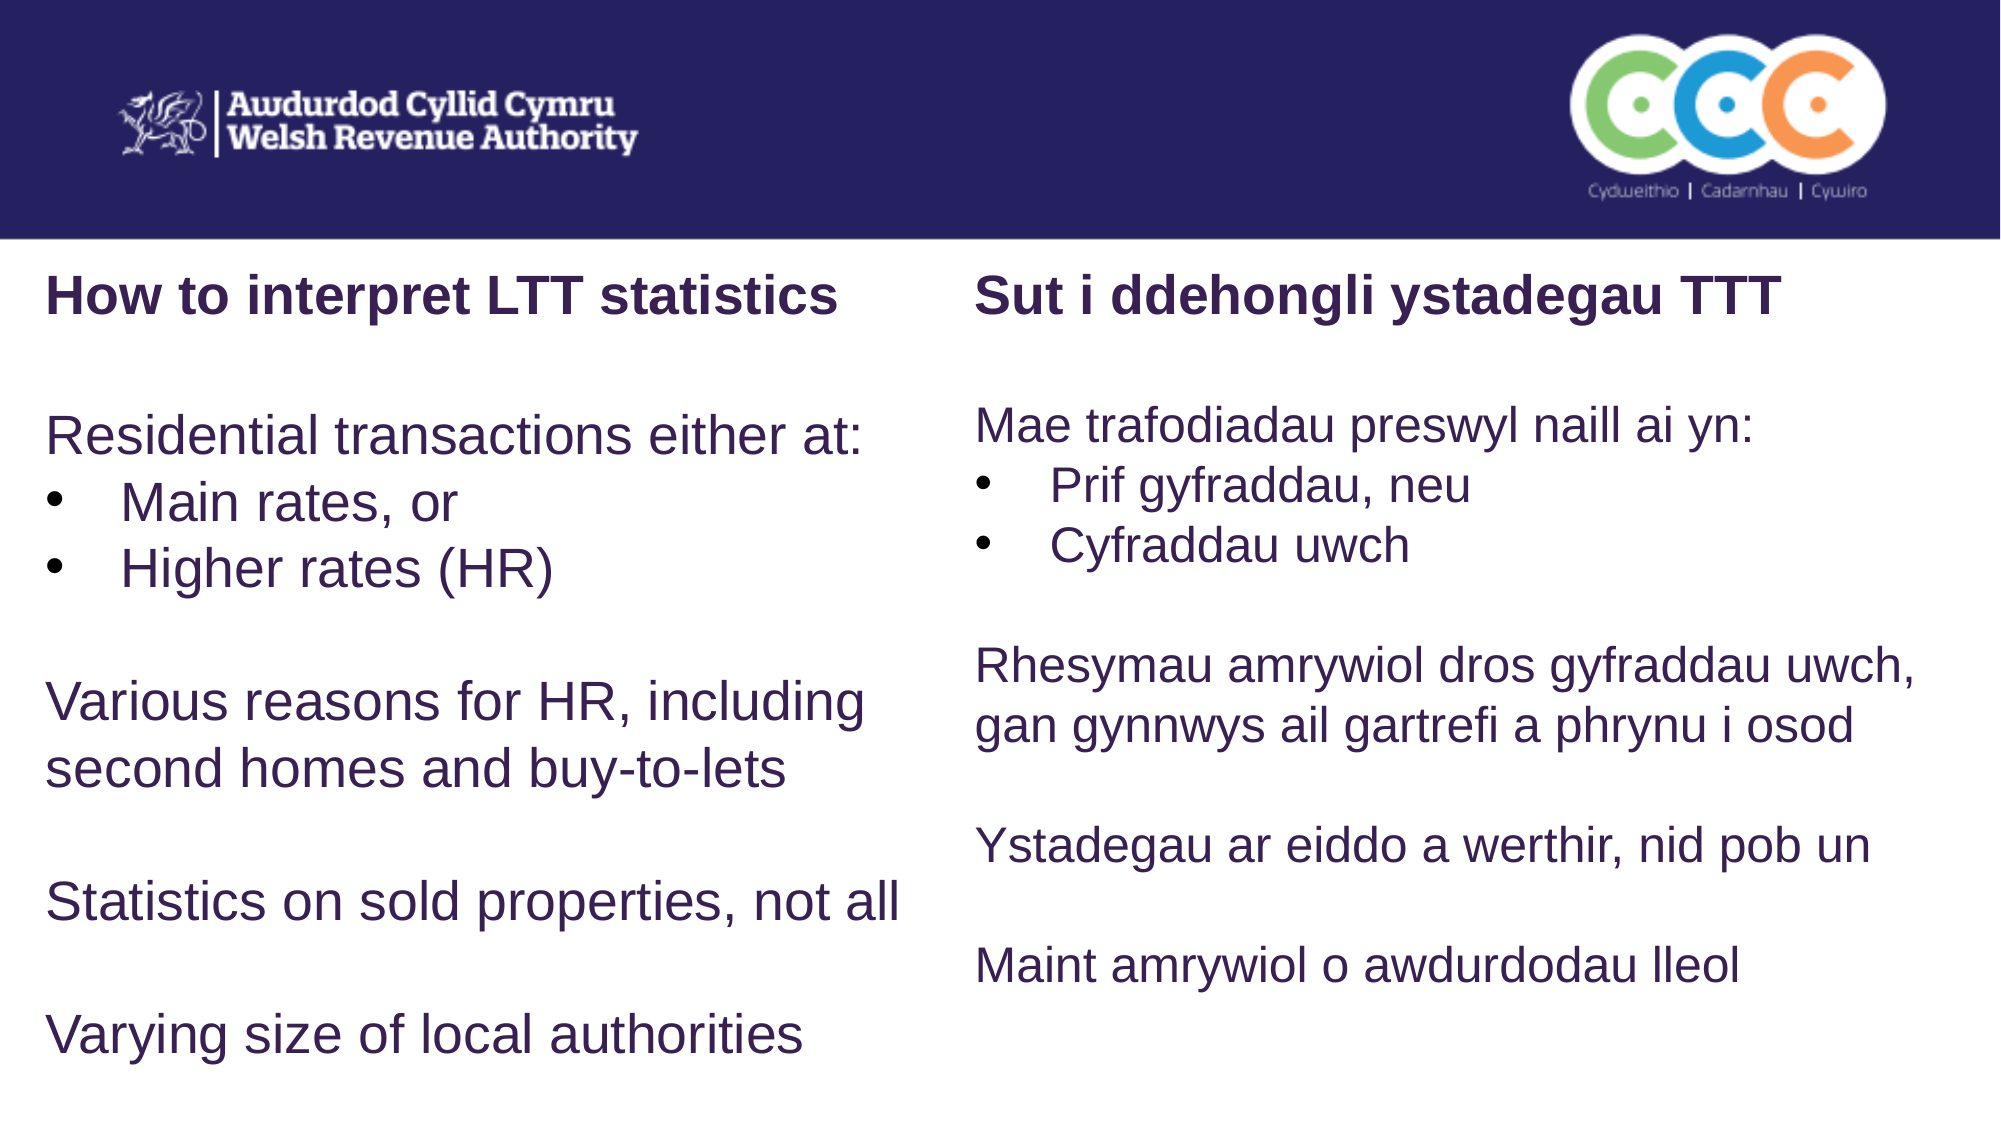

How to interpret LTT statistics
Residential transactions either at:
Main rates, or
Higher rates (HR)
Various reasons for HR, including second homes and buy-to-lets
Statistics on sold properties, not all
Varying size of local authorities
Sut i ddehongli ystadegau TTT
Mae trafodiadau preswyl naill ai yn:
Prif gyfraddau, neu
Cyfraddau uwch
Rhesymau amrywiol dros gyfraddau uwch, gan gynnwys ail gartrefi a phrynu i osod
Ystadegau ar eiddo a werthir, nid pob un
Maint amrywiol o awdurdodau lleol